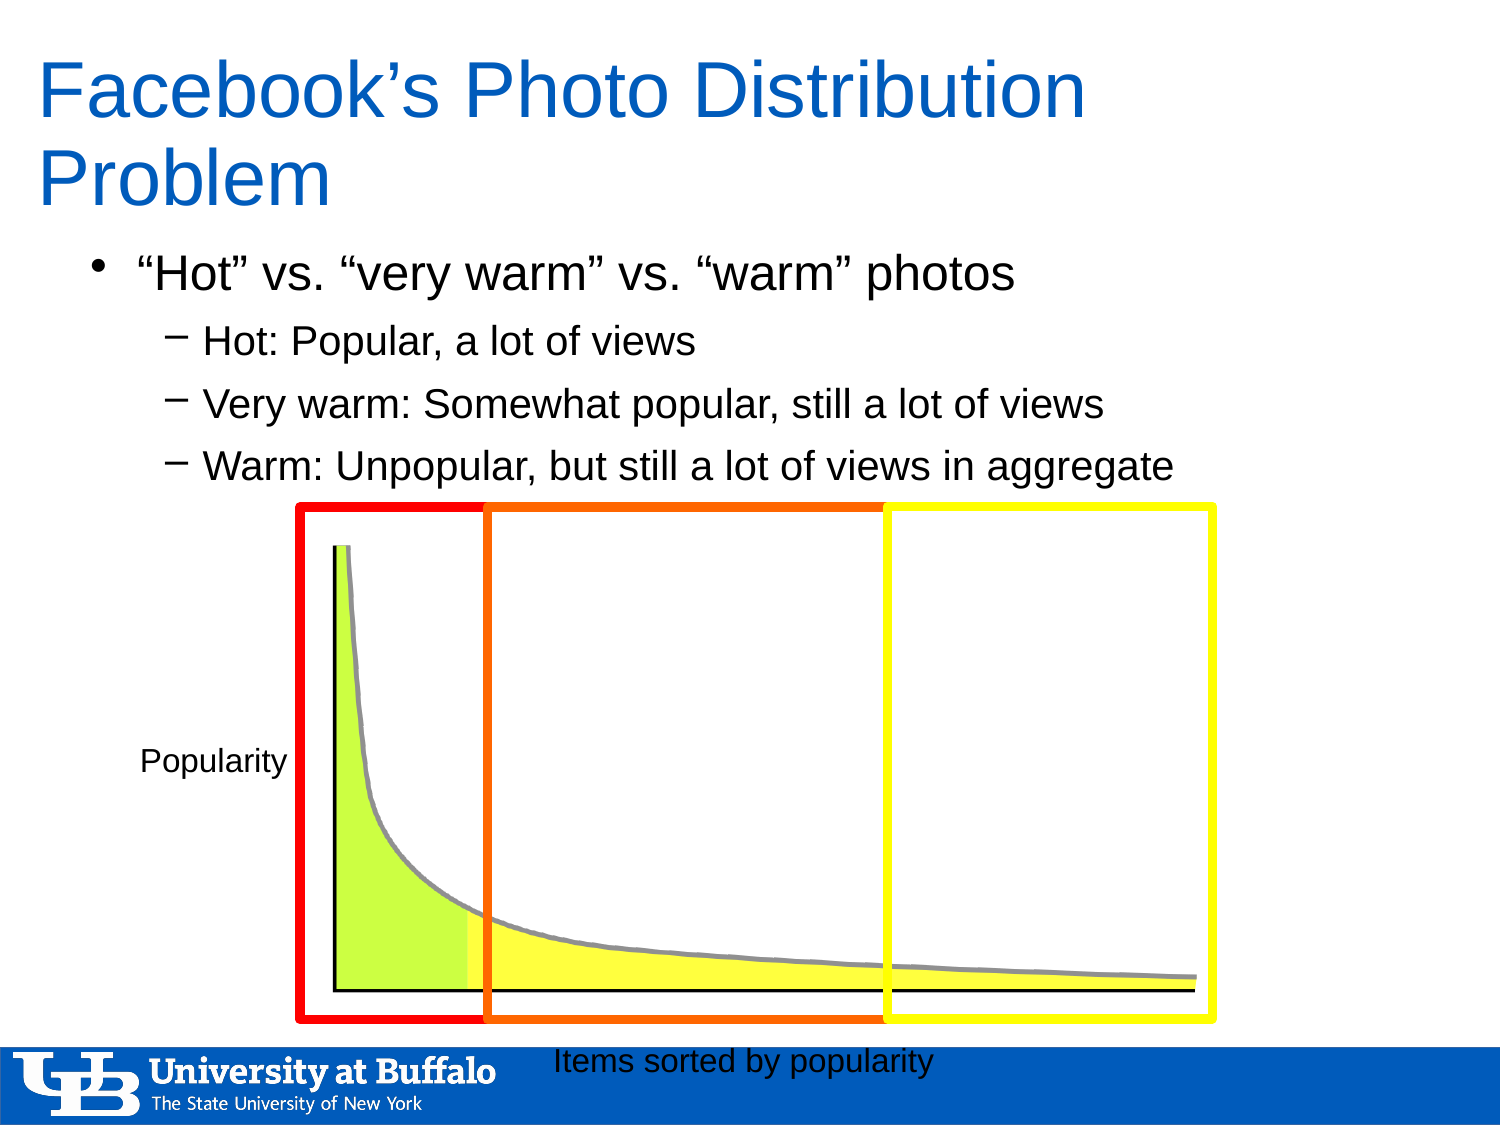

# Facebook’s Photo Distribution Problem
“Hot” vs. “very warm” vs. “warm” photos
Hot: Popular, a lot of views
Very warm: Somewhat popular, still a lot of views
Warm: Unpopular, but still a lot of views in aggregate
Popularity
Items sorted by popularity